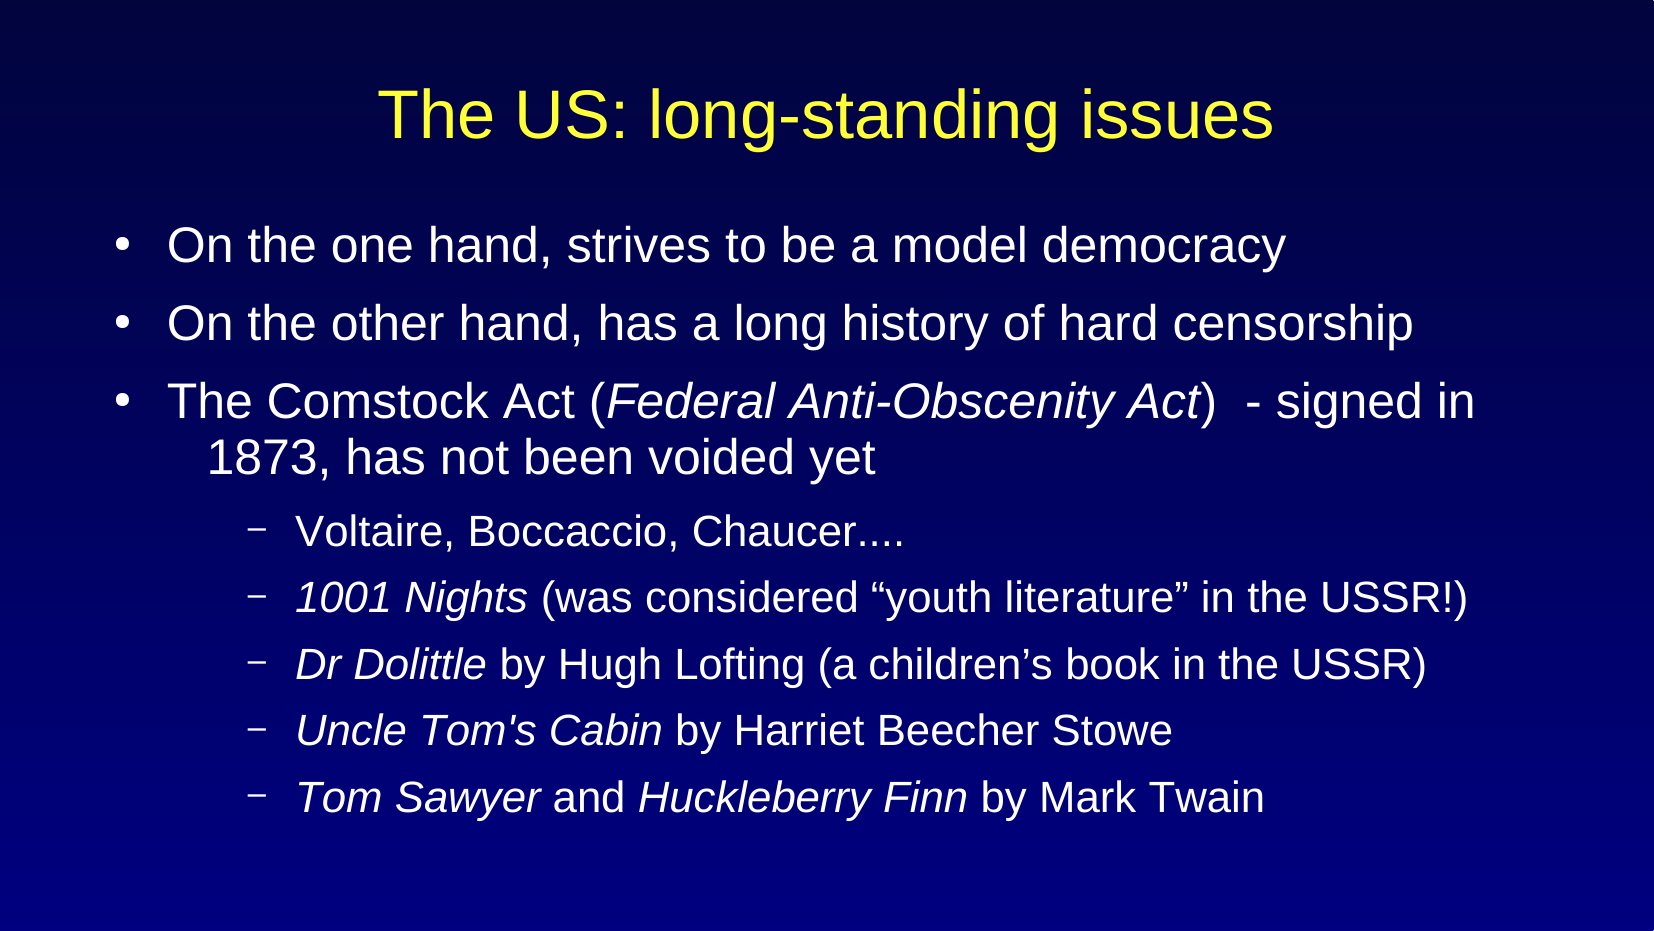

# The US: long-standing issues
On the one hand, strives to be a model democracy
On the other hand, has a long history of hard censorship
The Comstock Act (Federal Anti-Obscenity Act) - signed in 1873, has not been voided yet
Voltaire, Boccaccio, Chaucer....
1001 Nights (was considered “youth literature” in the USSR!)
Dr Dolittle by Hugh Lofting (a children’s book in the USSR)
Uncle Tom's Cabin by Harriet Beecher Stowe
Tom Sawyer and Huckleberry Finn by Mark Twain